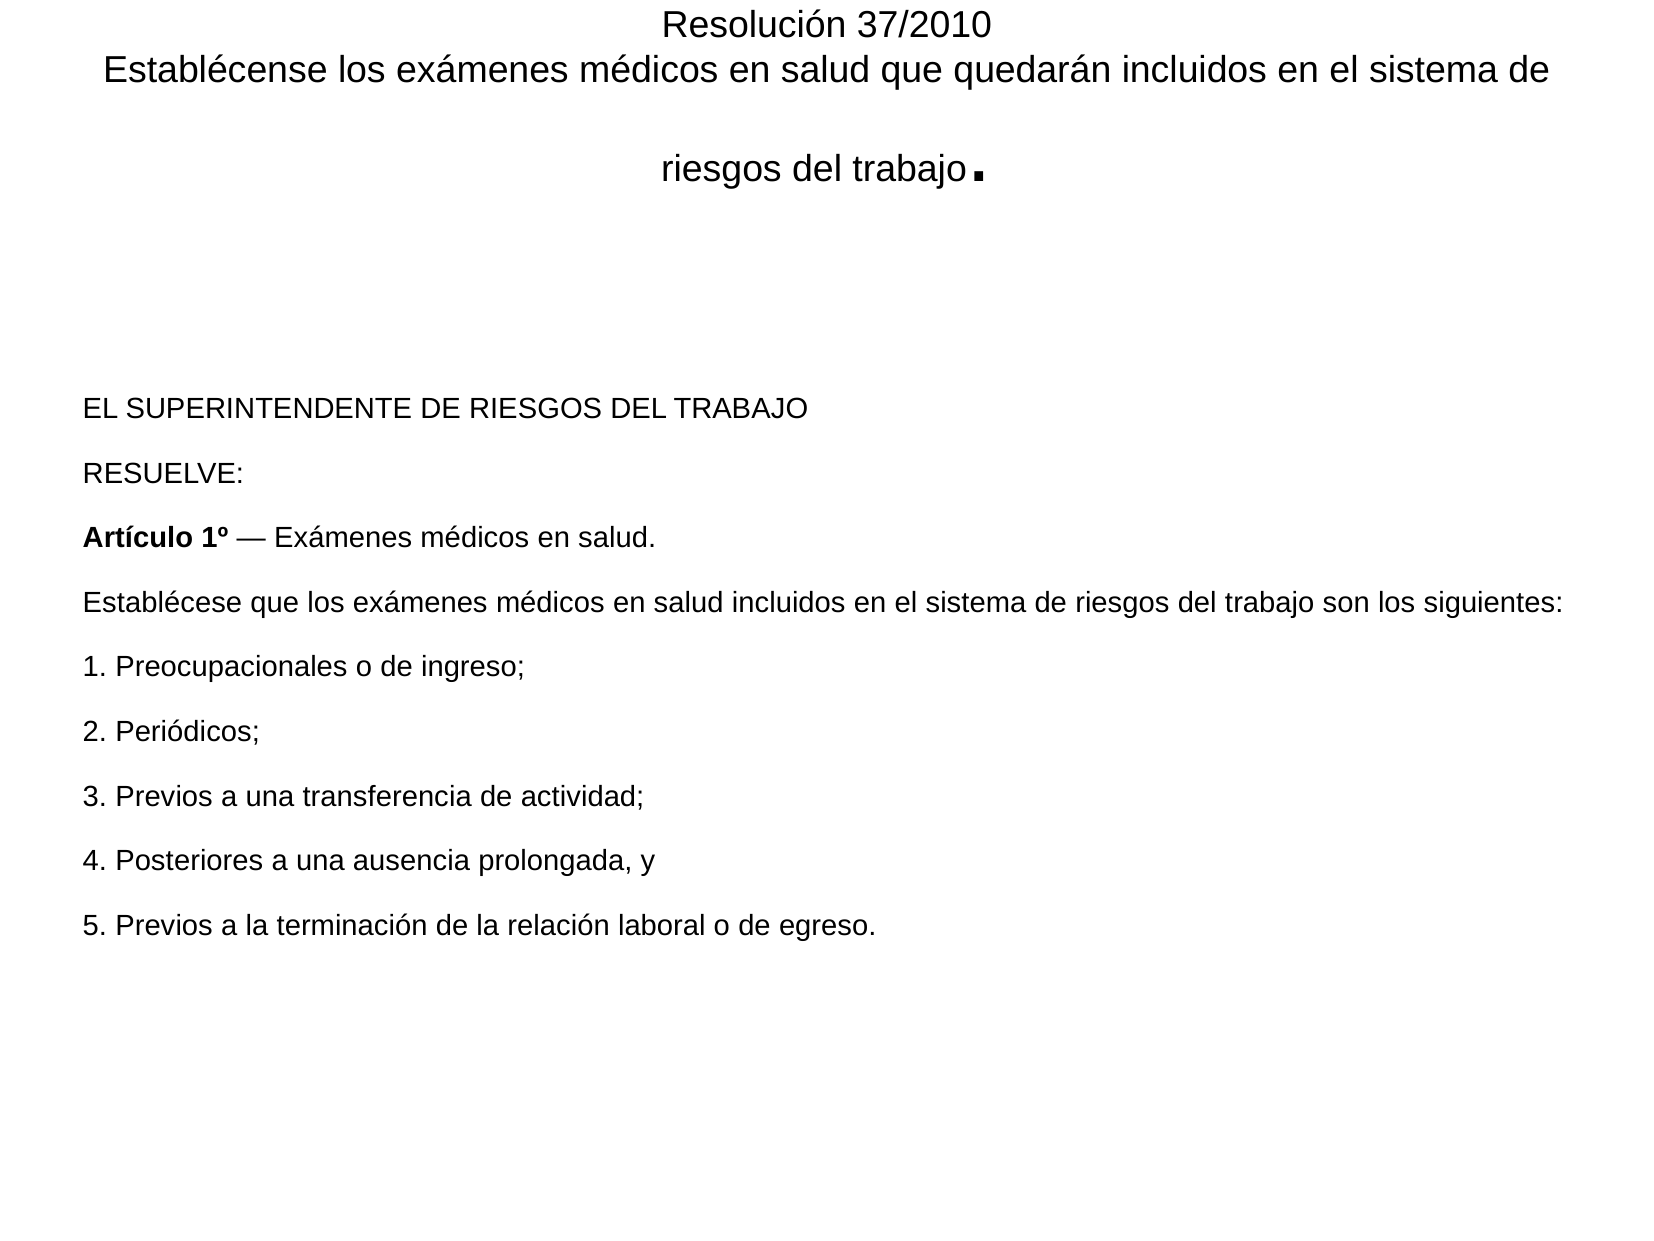

# Resolución 37/2010 Establécense los exámenes médicos en salud que quedarán incluidos en el sistema de riesgos del trabajo.
EL SUPERINTENDENTE DE RIESGOS DEL TRABAJO
RESUELVE:
Artículo 1º — Exámenes médicos en salud.
Establécese que los exámenes médicos en salud incluidos en el sistema de riesgos del trabajo son los siguientes:
1. Preocupacionales o de ingreso;
2. Periódicos;
3. Previos a una transferencia de actividad;
4. Posteriores a una ausencia prolongada, y
5. Previos a la terminación de la relación laboral o de egreso.